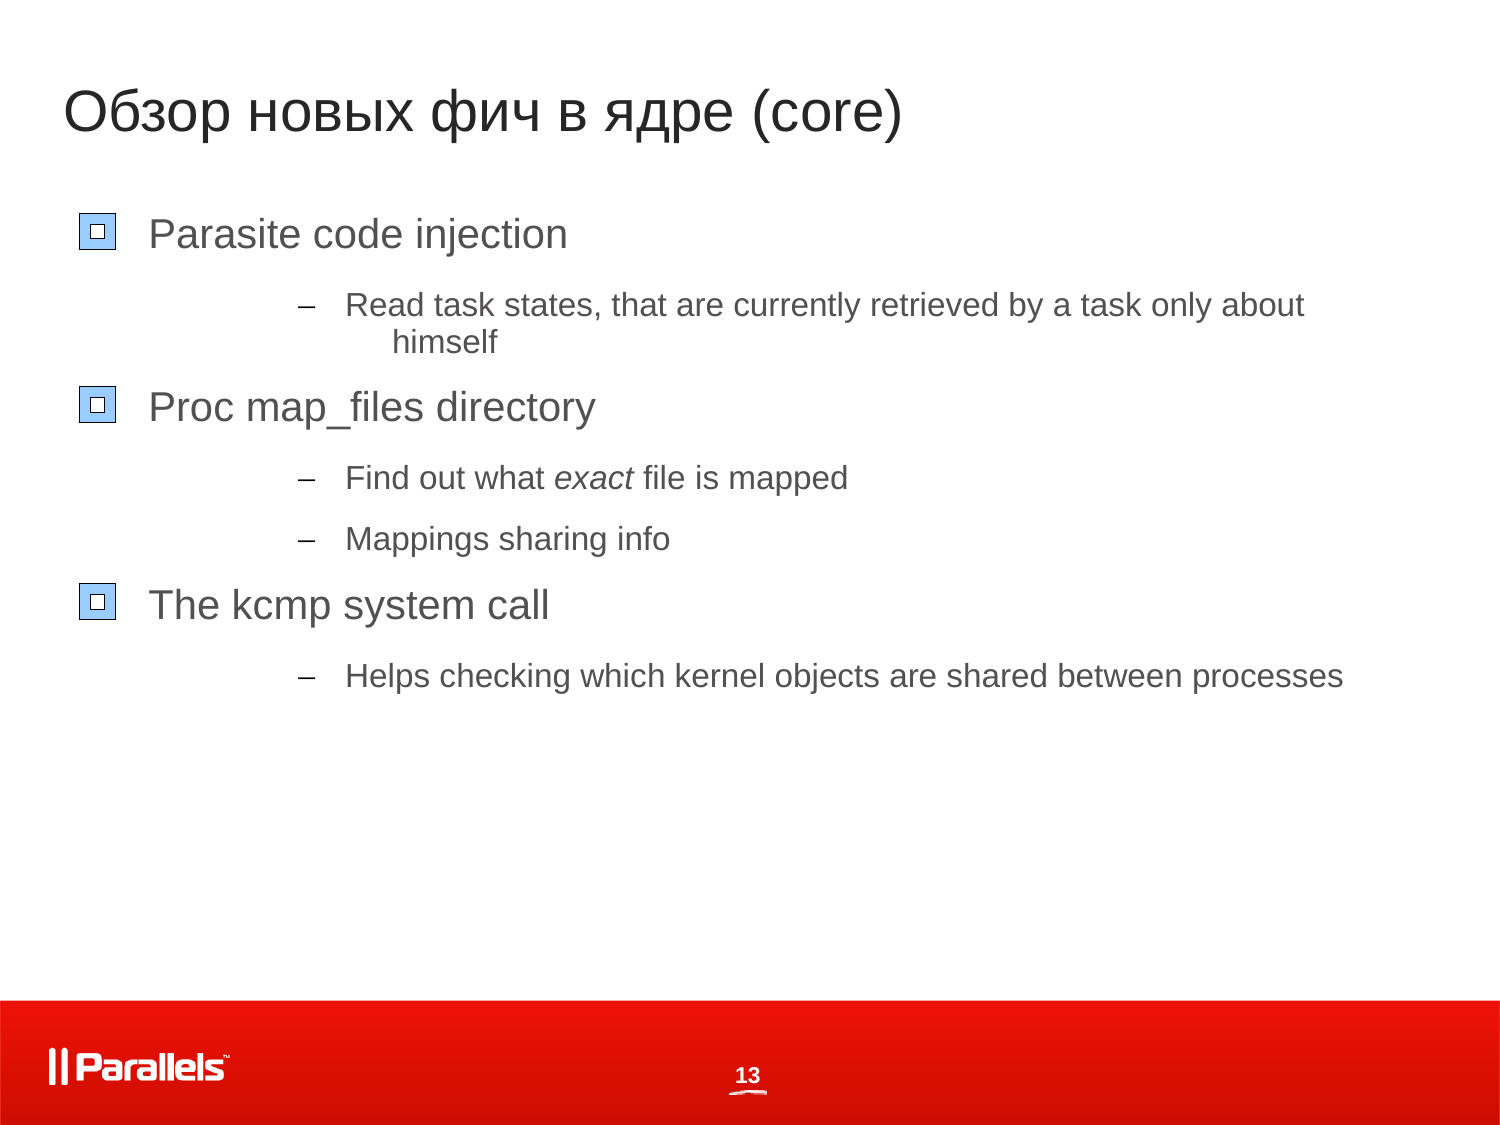

# Обзор новых фич в ядре (core)
Parasite code injection
Read task states, that are currently retrieved by a task only about himself
Proc map_files directory
Find out what exact file is mapped
Mappings sharing info
The kcmp system call
Helps checking which kernel objects are shared between processes